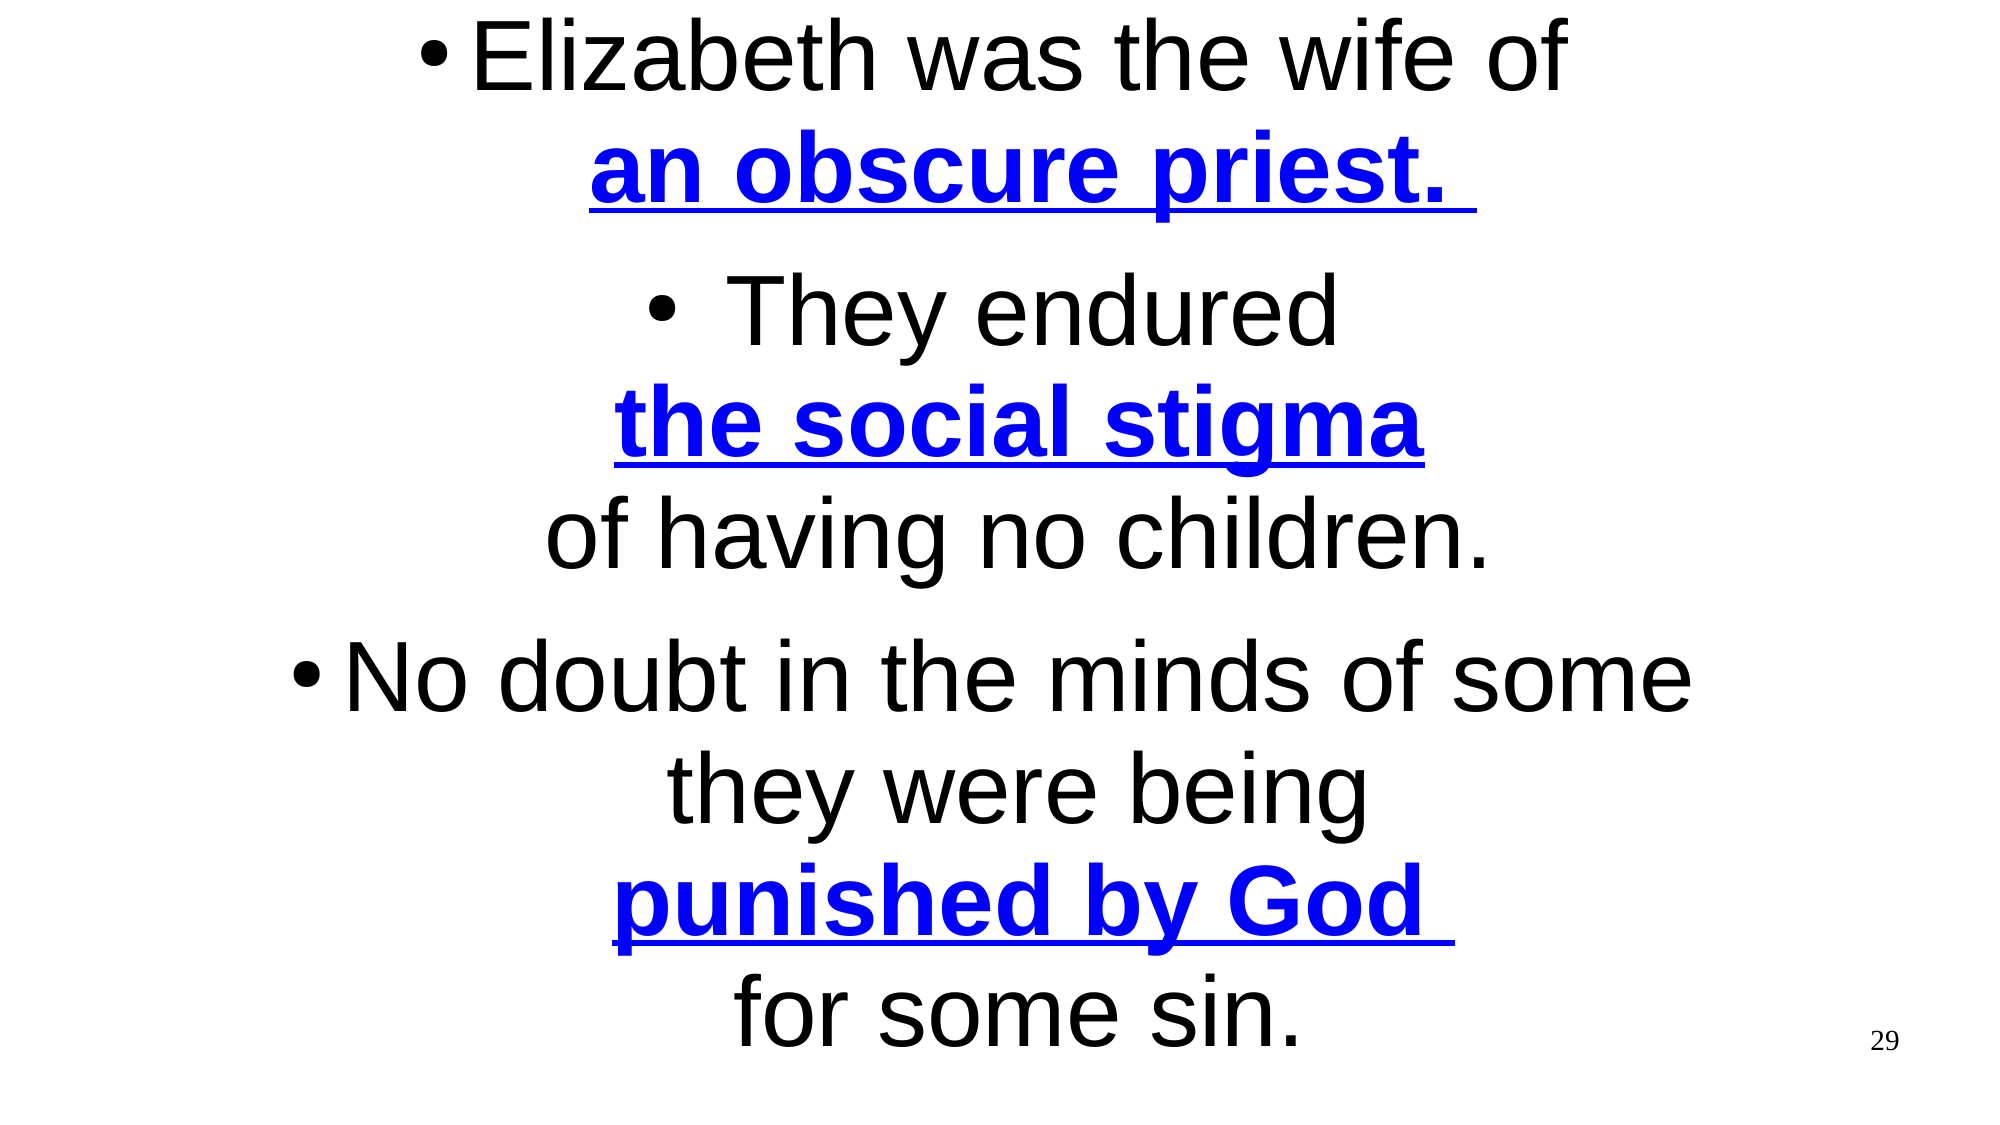

# Elizabeth was the wife of an obscure priest.
 They endured
the social stigma
of having no children.
No doubt in the minds of some
they were being
punished by God
for some sin.
29